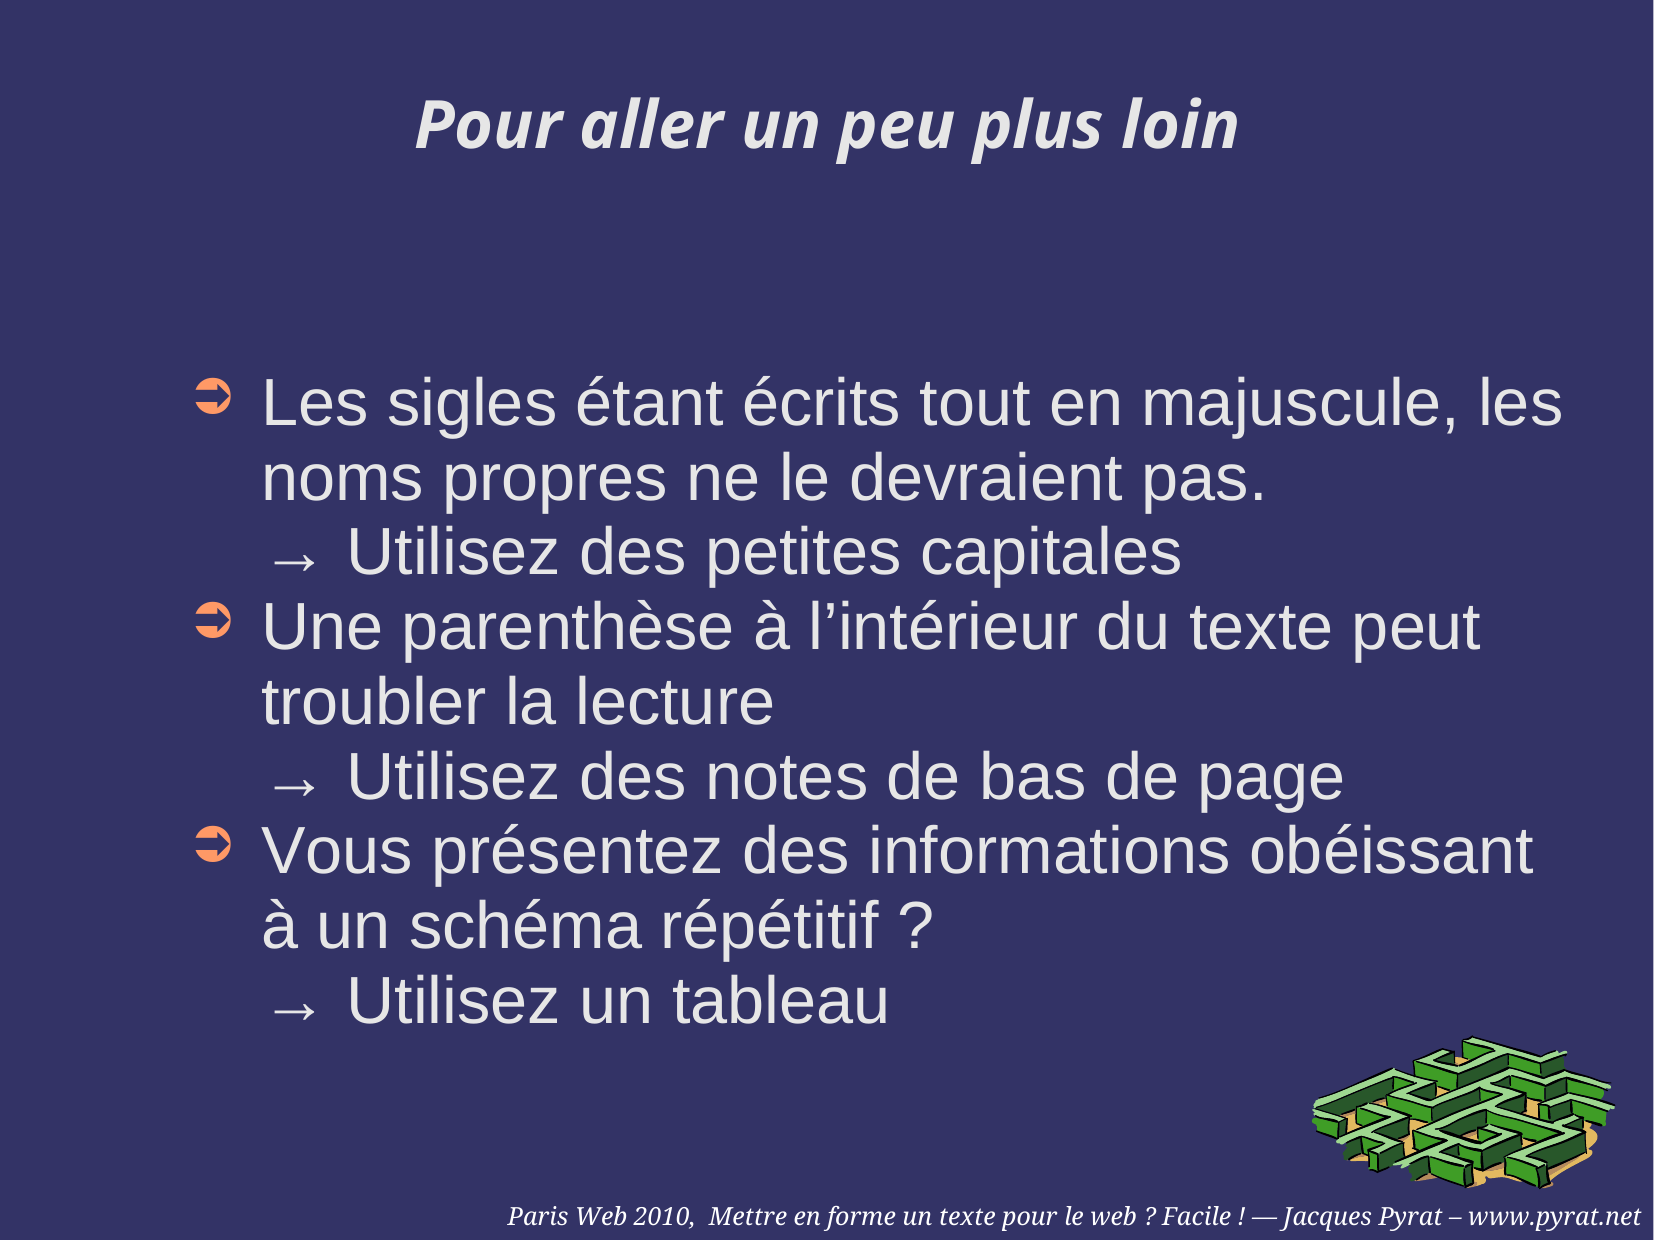

# Pour aller un peu plus loin
Les sigles étant écrits tout en majuscule, les noms propres ne le devraient pas.
→ Utilisez des petites capitales
Une parenthèse à l’intérieur du texte peut troubler la lecture
→ Utilisez des notes de bas de page
Vous présentez des informations obéissant à un schéma répétitif ?
→ Utilisez un tableau